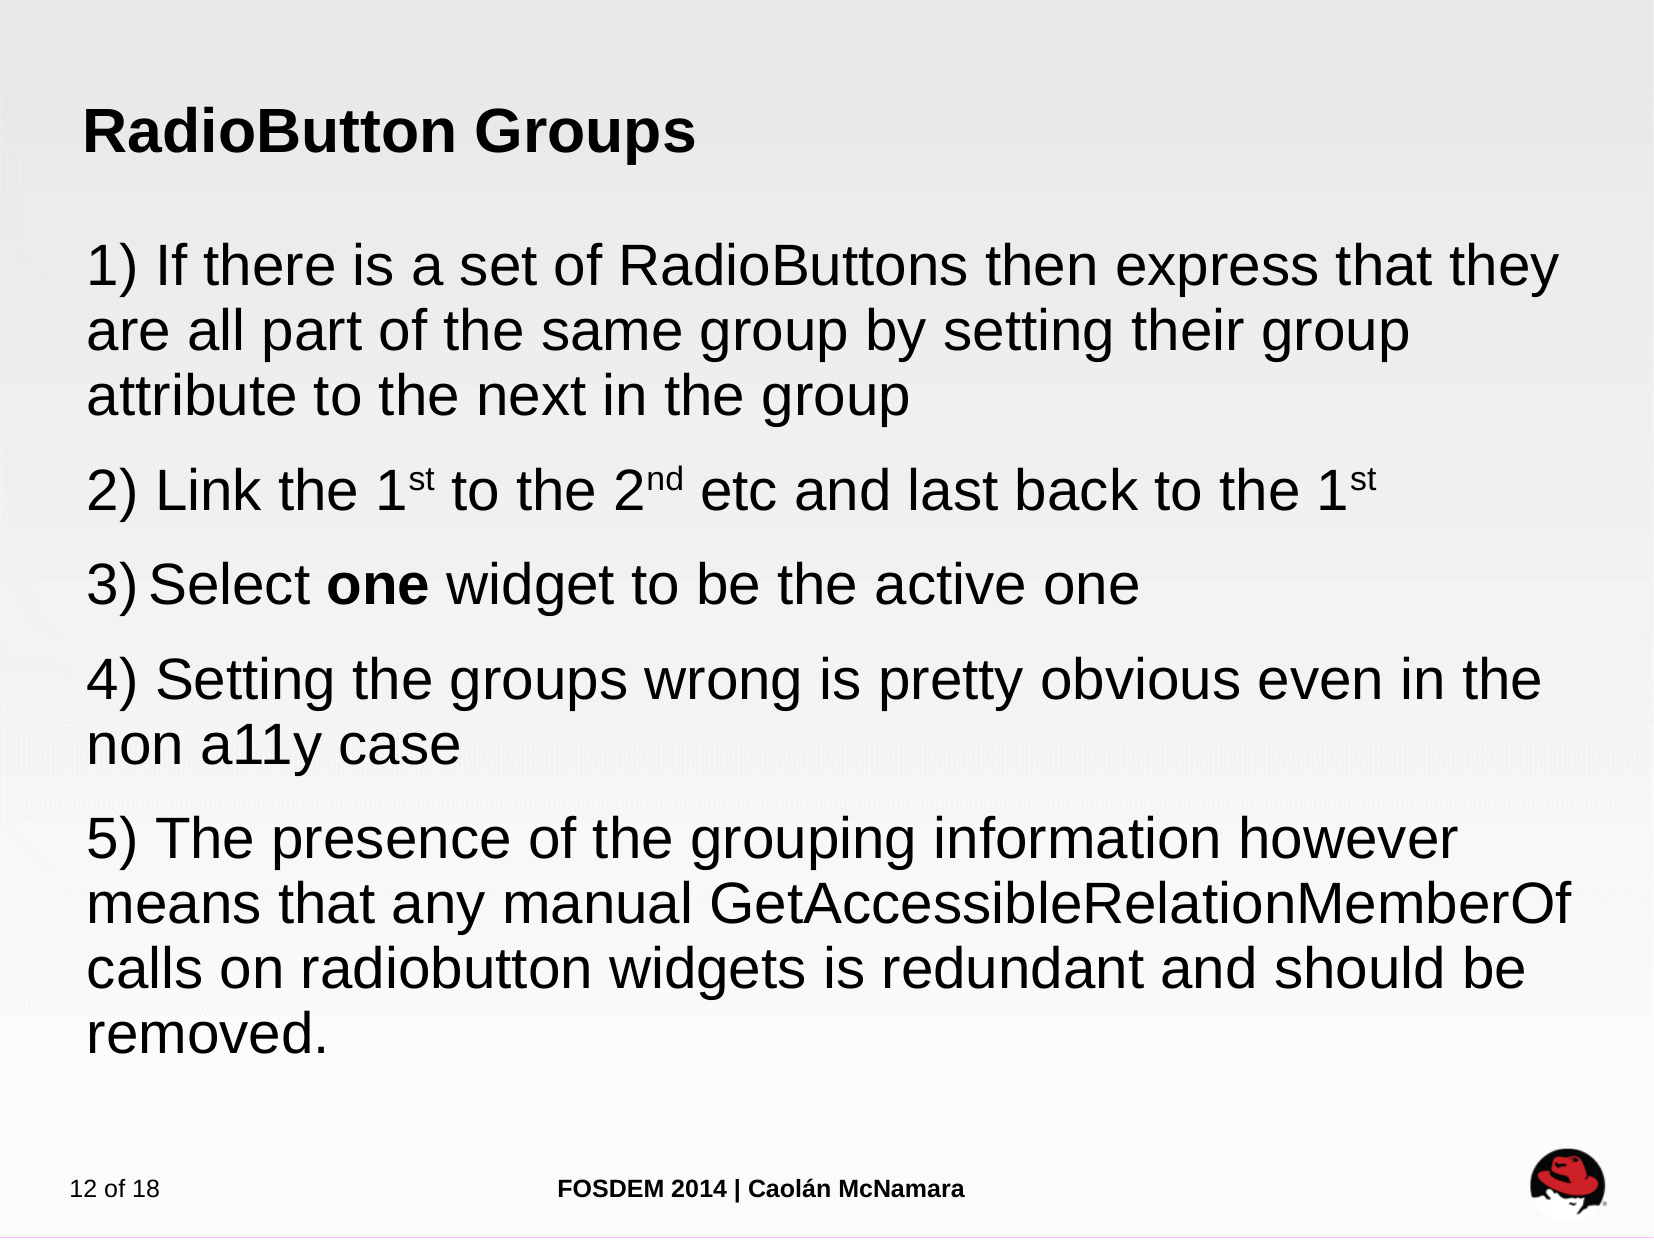

# RadioButton Groups
 If there is a set of RadioButtons then express that they are all part of the same group by setting their group attribute to the next in the group
 Link the 1st to the 2nd etc and last back to the 1st
 Select one widget to be the active one
 Setting the groups wrong is pretty obvious even in the non a11y case
 The presence of the grouping information however means that any manual GetAccessibleRelationMemberOf calls on radiobutton widgets is redundant and should be removed.